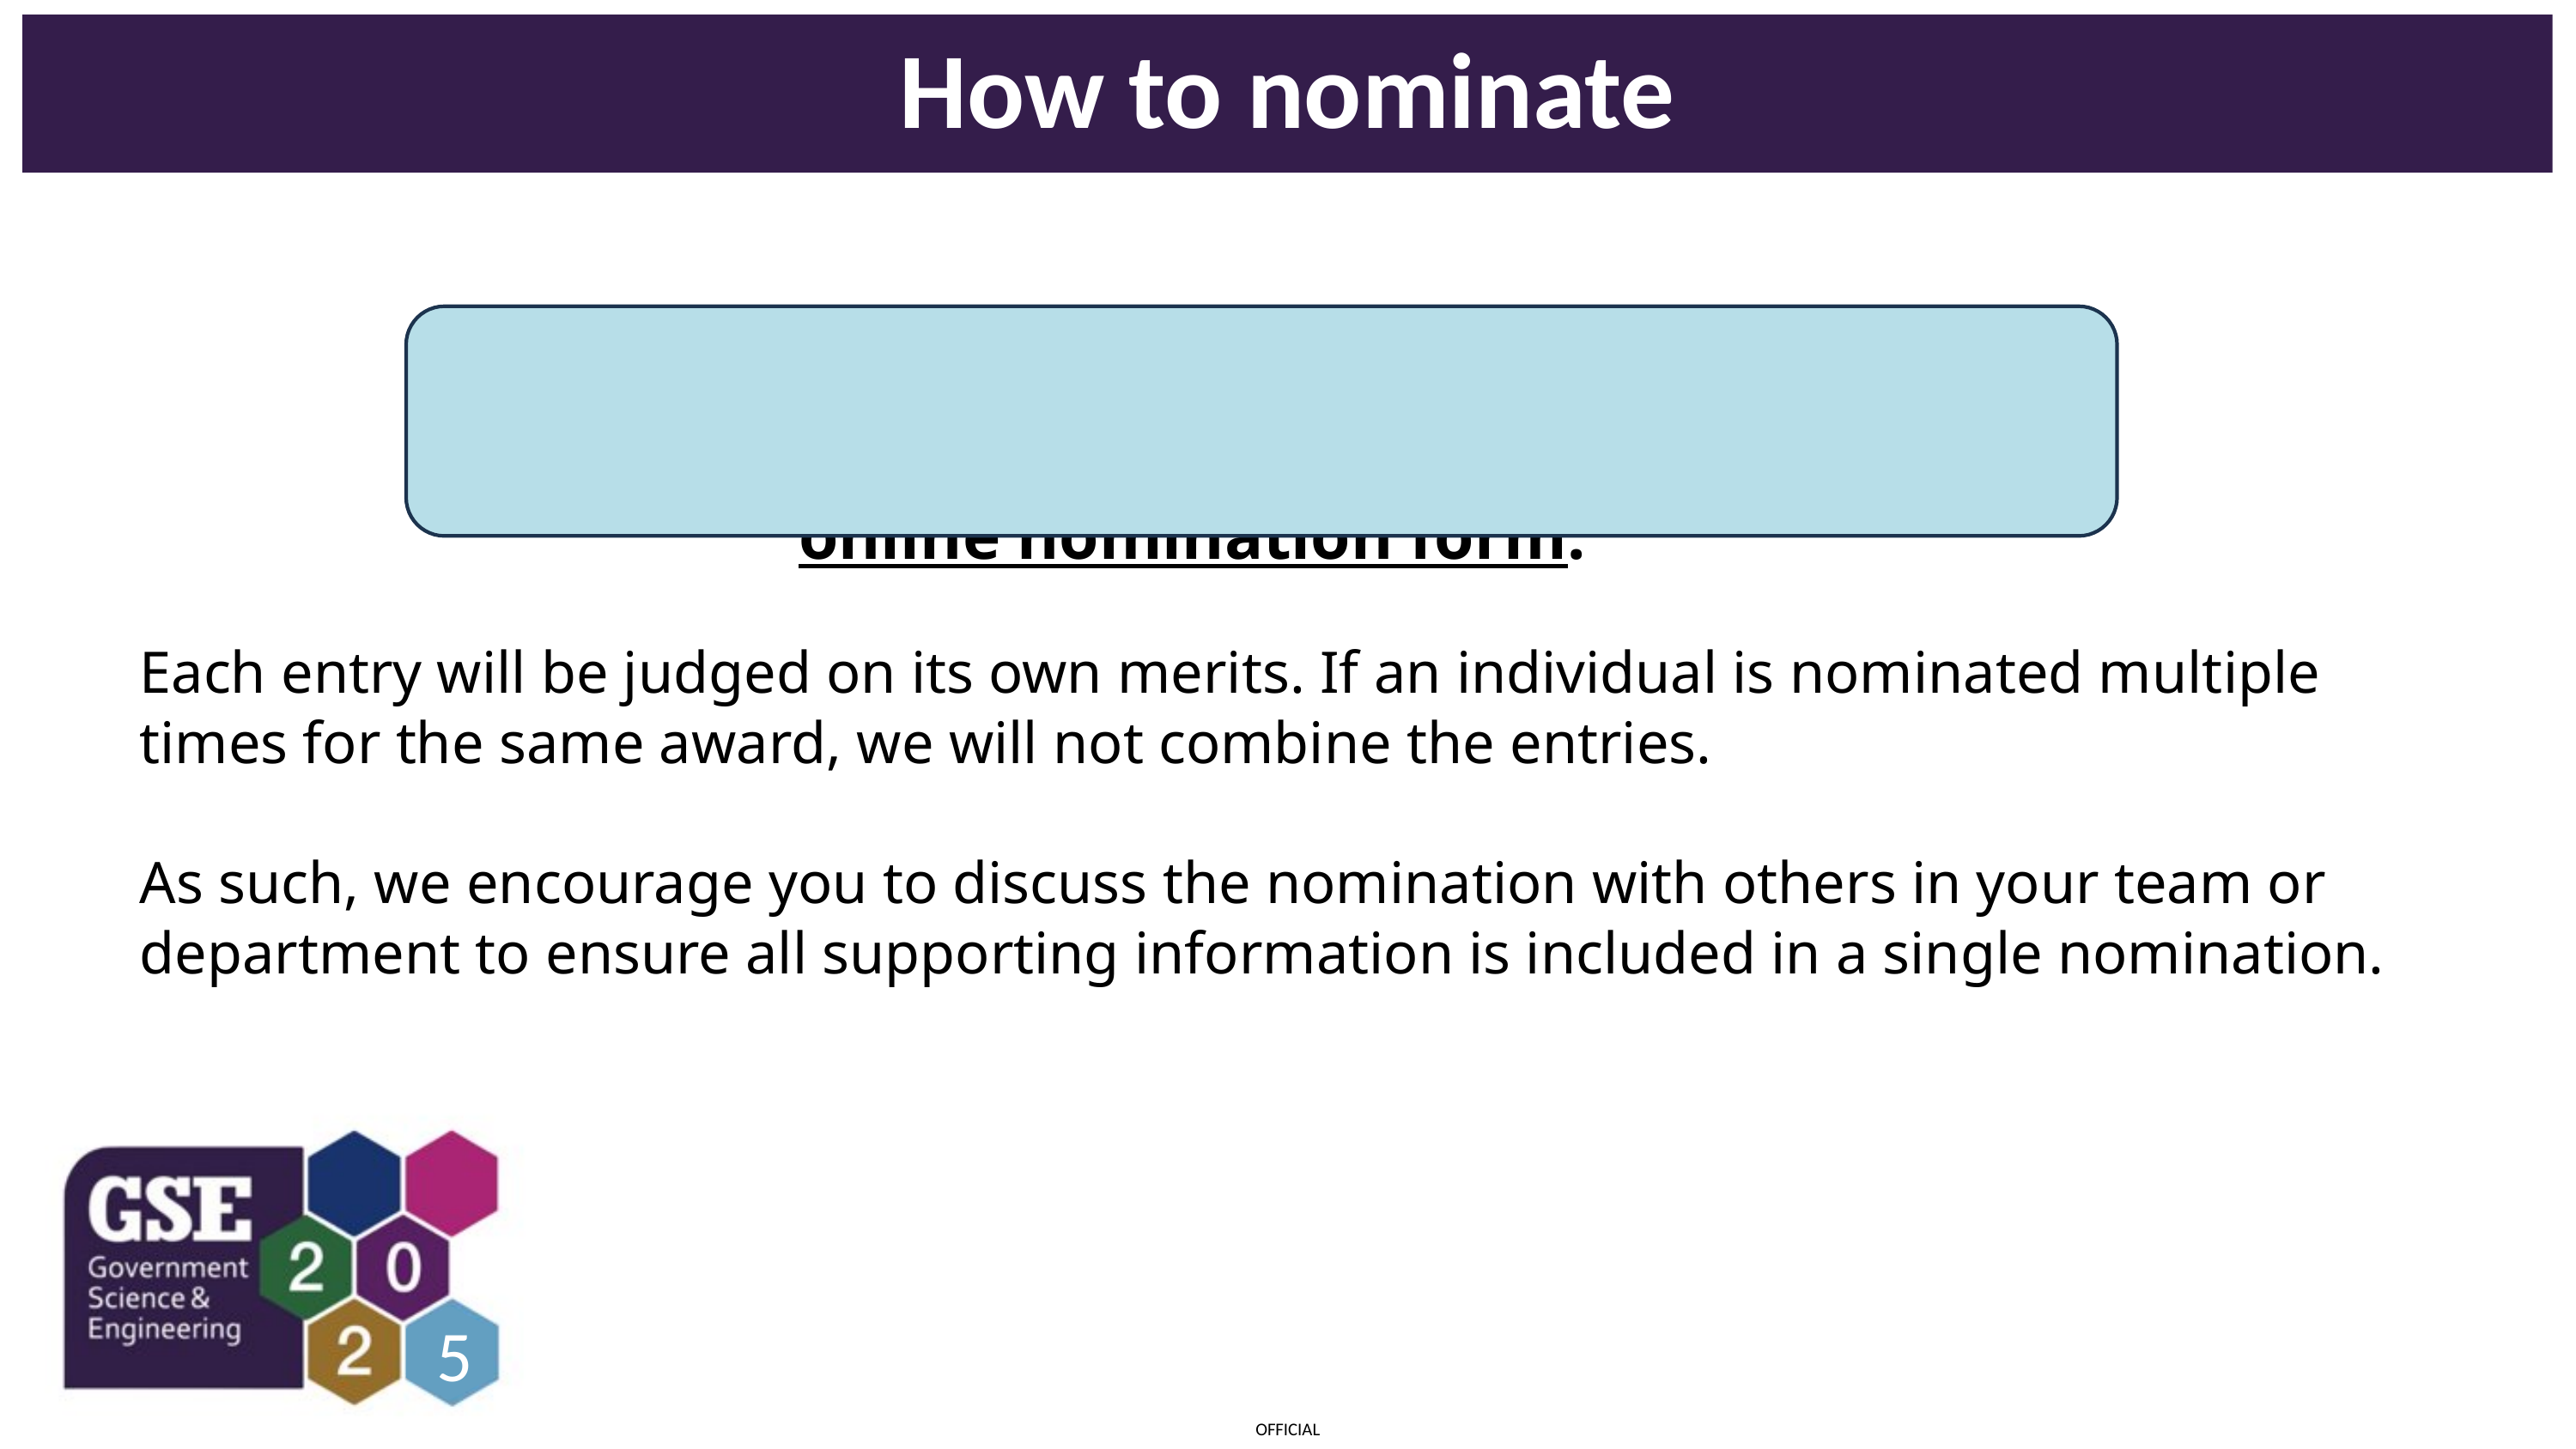

# How to nominate
If you would like to nominate someone or a team for an award, please use the online nomination form.
Each entry will be judged on its own merits. If an individual is nominated multiple times for the same award, we will not combine the entries.
As such, we encourage you to discuss the nomination with others in your team or department to ensure all supporting information is included in a single nomination.
5